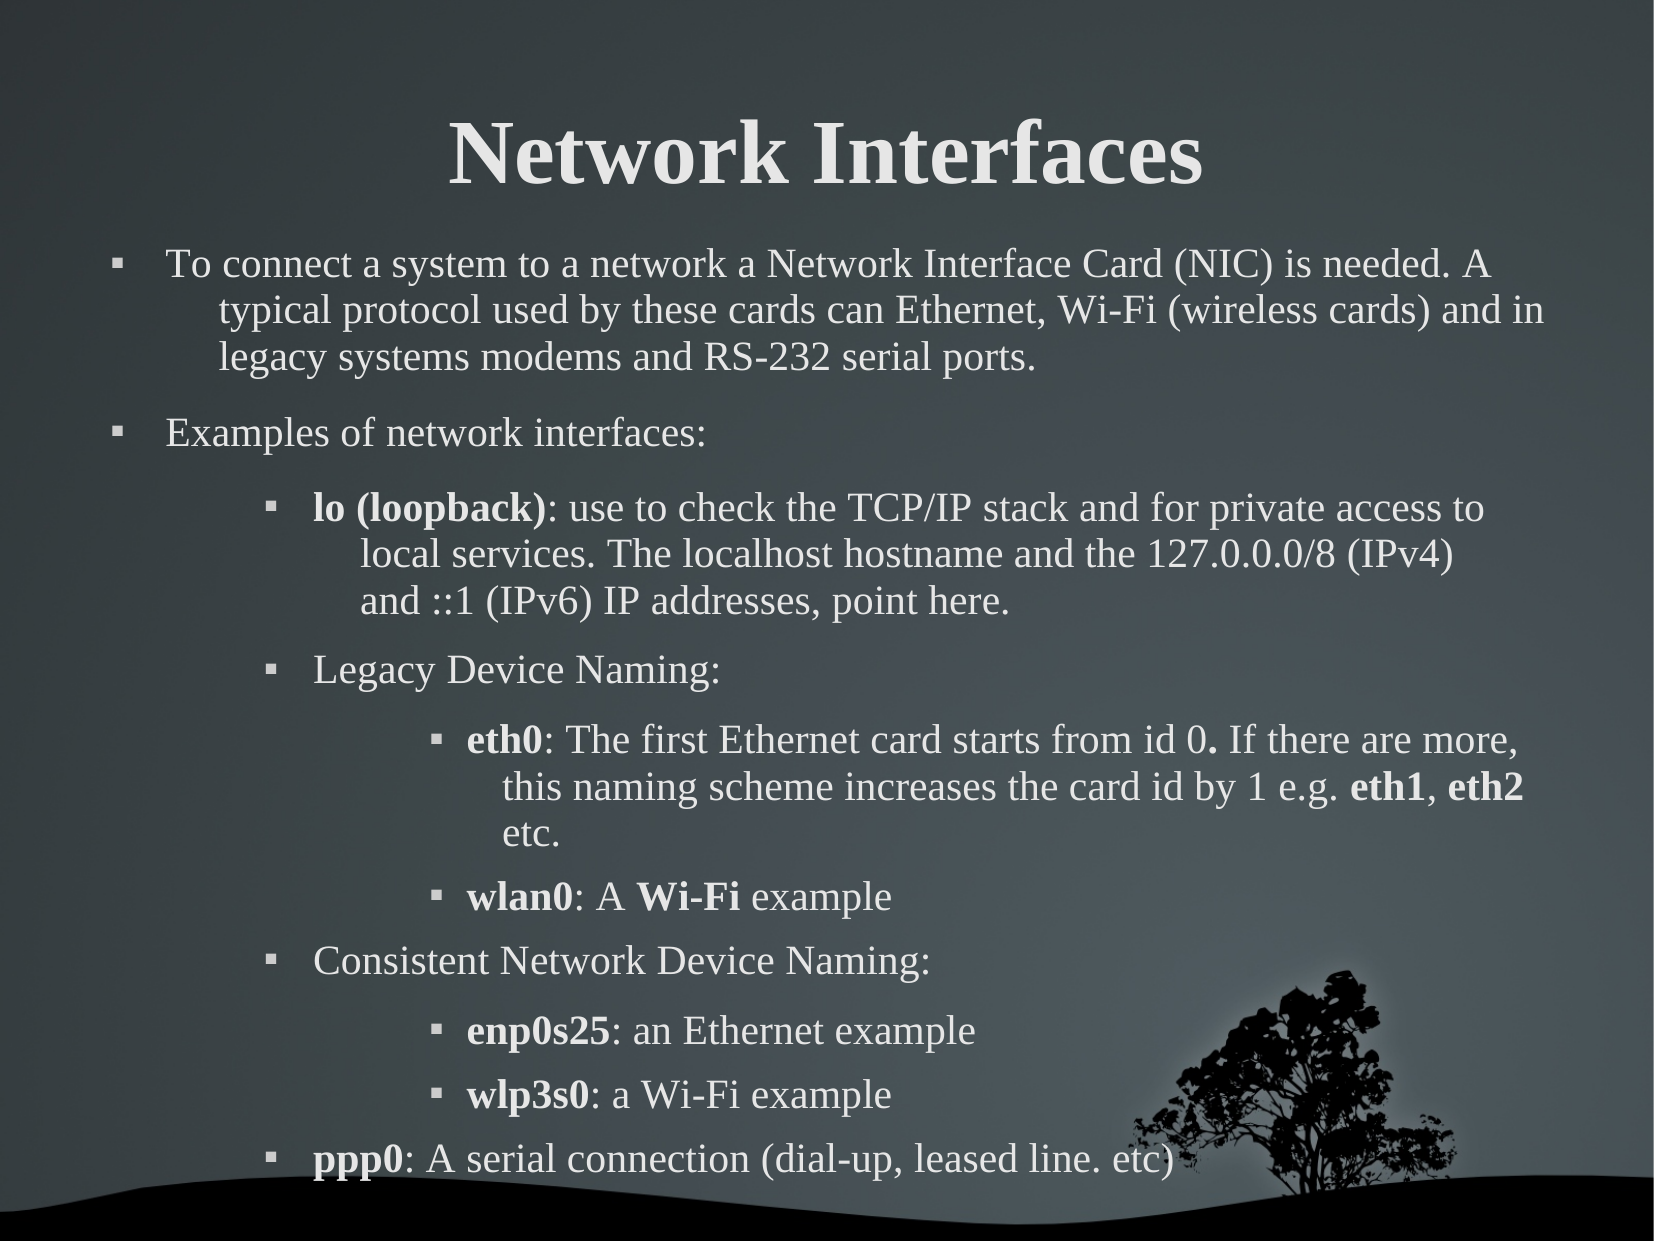

# Network Interfaces
To connect a system to a network a Network Interface Card (NIC) is needed. A typical protocol used by these cards can Ethernet, Wi-Fi (wireless cards) and in legacy systems modems and RS-232 serial ports.
Examples of network interfaces:
lo (loopback): use to check the TCP/IP stack and for private access to local services. The localhost hostname and the 127.0.0.0/8 (IPv4) and ::1 (IPv6) IP addresses, point here.
Legacy Device Naming:
eth0: The first Ethernet card starts from id 0. If there are more, this naming scheme increases the card id by 1 e.g. eth1, eth2 etc.
wlan0: A Wi-Fi example
Consistent Network Device Naming:
enp0s25: an Ethernet example
wlp3s0: a Wi-Fi example
ppp0: A serial connection (dial-up, leased line. etc)